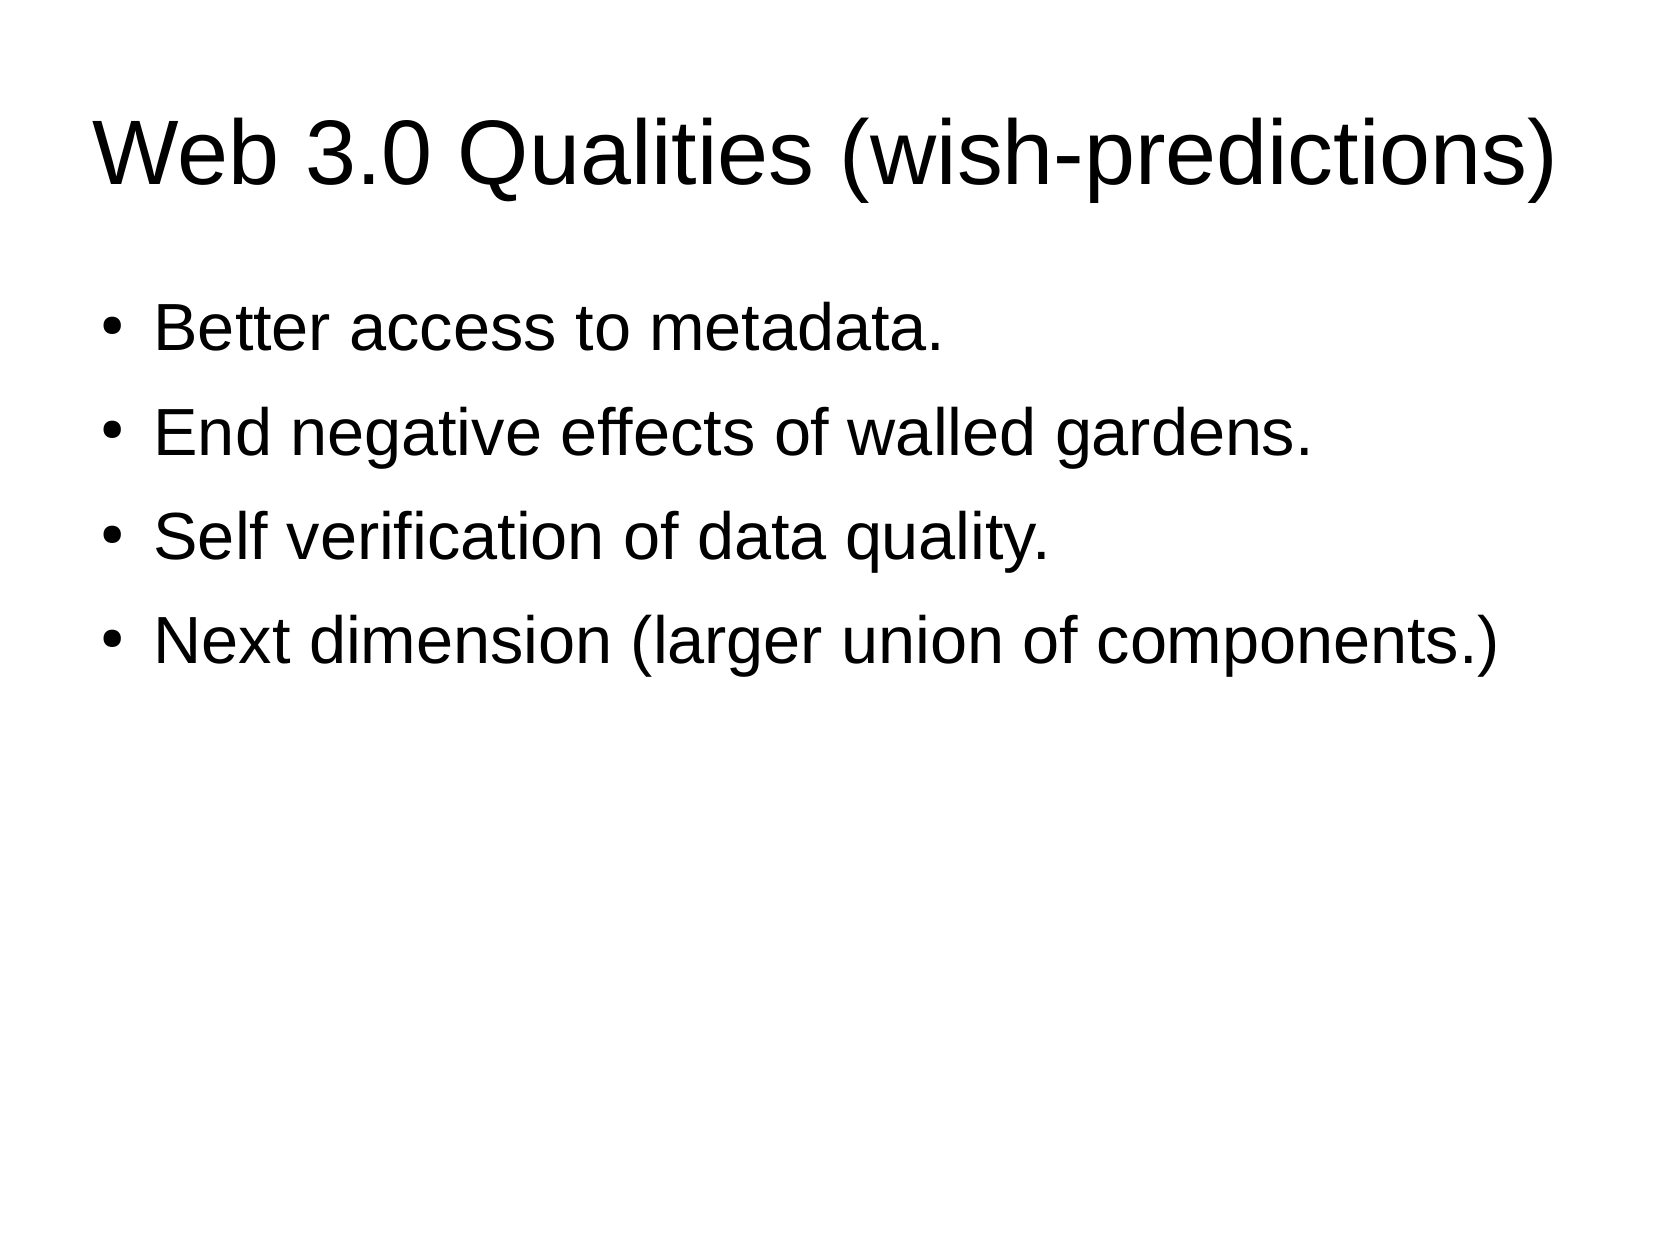

# Web 3.0 Qualities (wish-predictions)
Better access to metadata.
End negative effects of walled gardens.
Self verification of data quality.
Next dimension (larger union of components.)